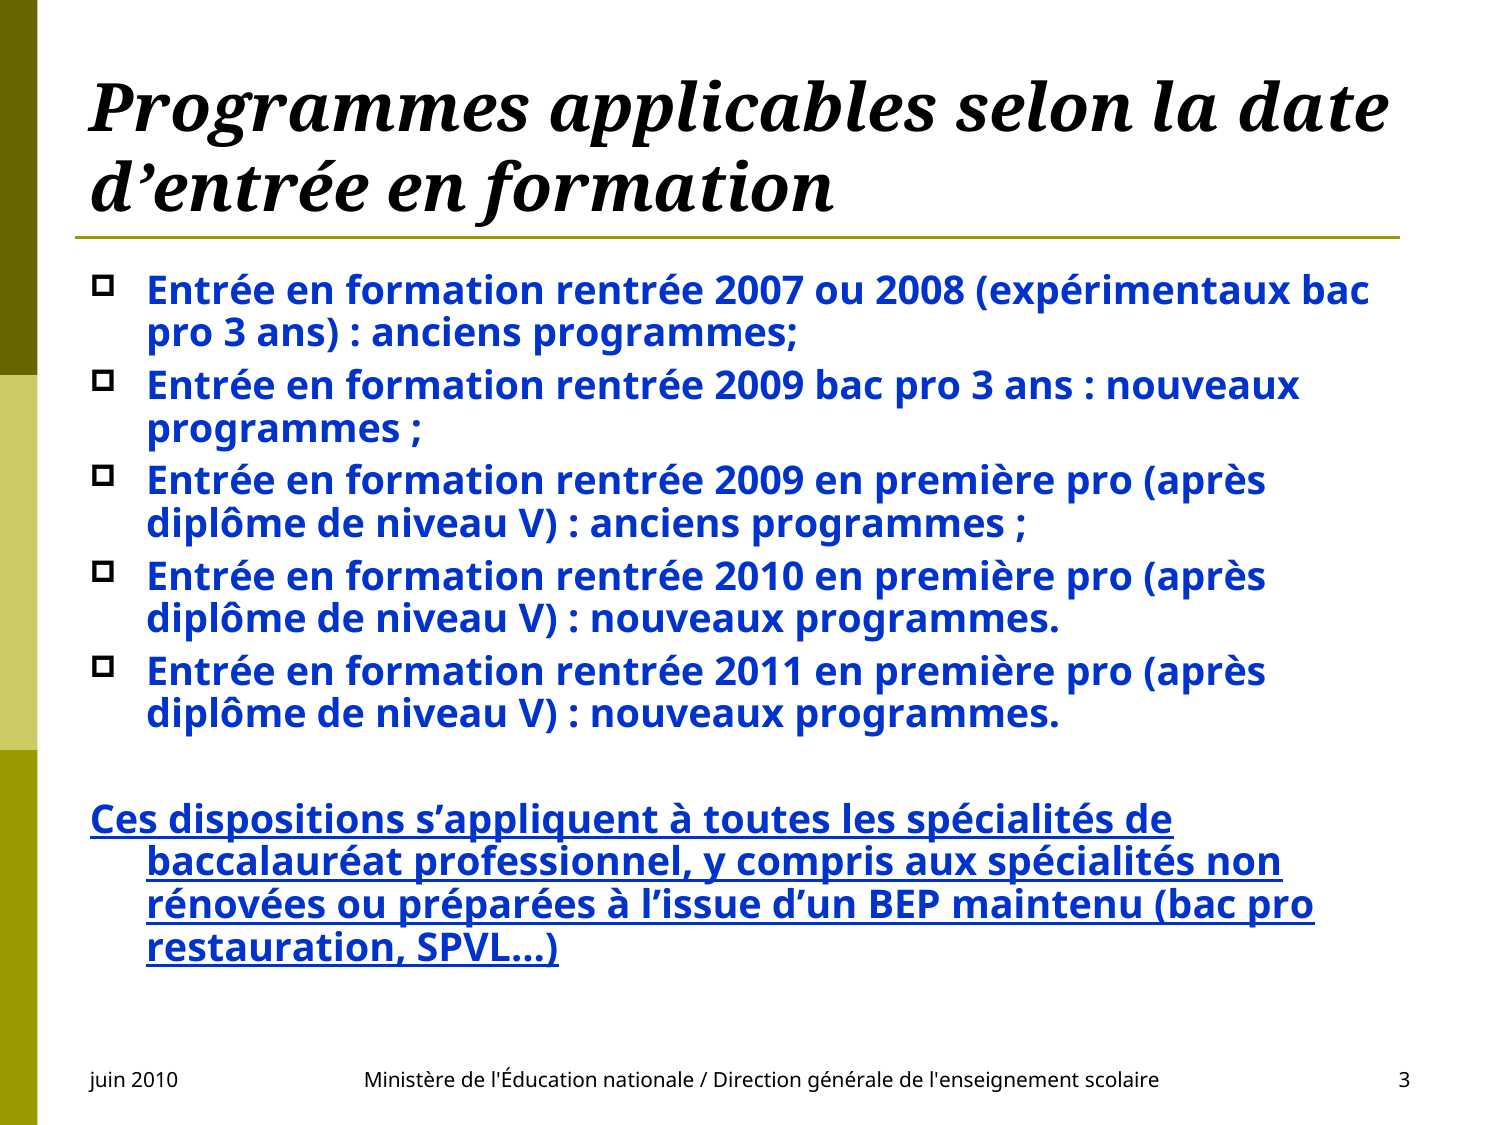

# Programmes applicables selon la date d’entrée en formation
Entrée en formation rentrée 2007 ou 2008 (expérimentaux bac pro 3 ans) : anciens programmes;
Entrée en formation rentrée 2009 bac pro 3 ans : nouveaux programmes ;
Entrée en formation rentrée 2009 en première pro (après diplôme de niveau V) : anciens programmes ;
Entrée en formation rentrée 2010 en première pro (après diplôme de niveau V) : nouveaux programmes.
Entrée en formation rentrée 2011 en première pro (après diplôme de niveau V) : nouveaux programmes.
Ces dispositions s’appliquent à toutes les spécialités de baccalauréat professionnel, y compris aux spécialités non rénovées ou préparées à l’issue d’un BEP maintenu (bac pro restauration, SPVL…)
juin 2010
Ministère de l'Éducation nationale / Direction générale de l'enseignement scolaire
3